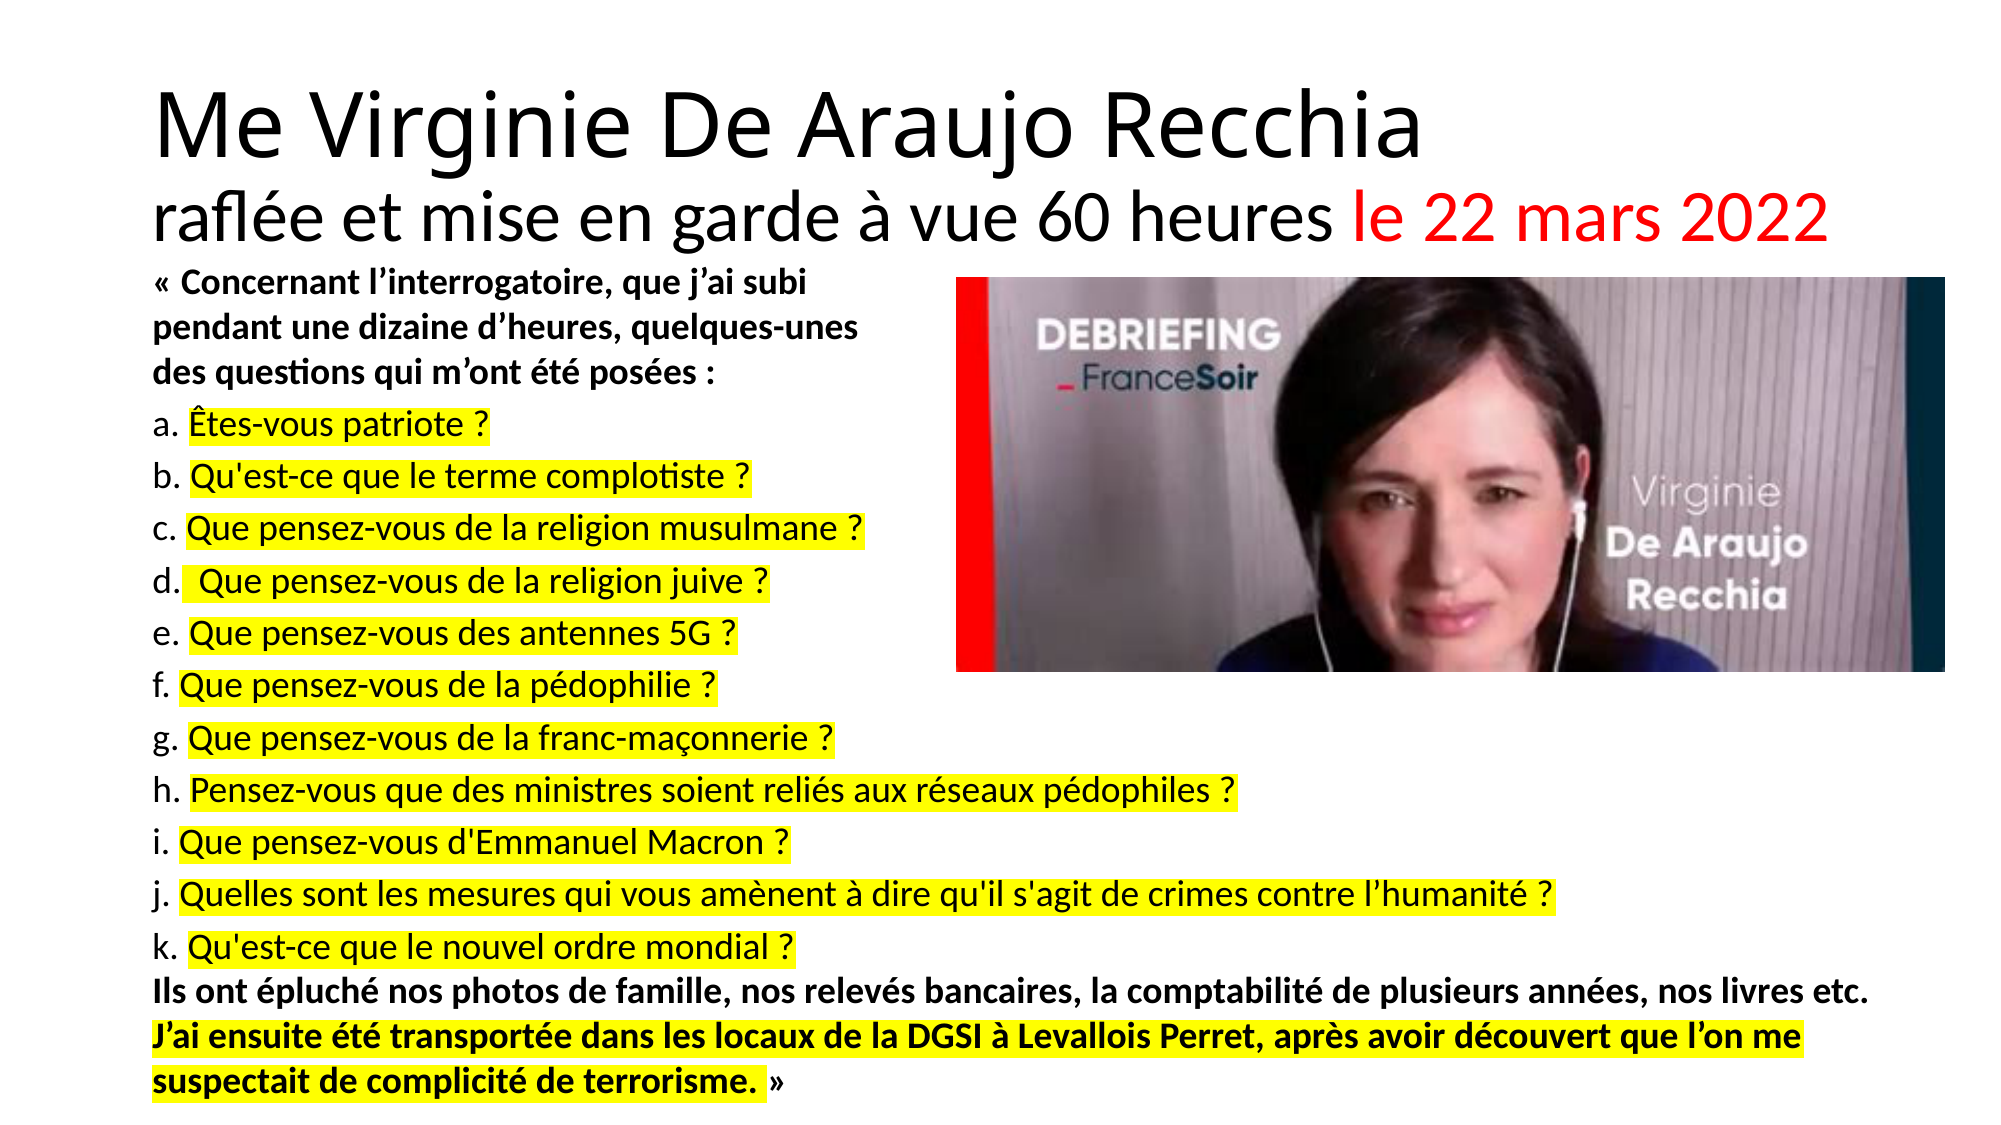

# Me Virginie De Araujo Recchia raflée et mise en garde à vue 60 heures le 22 mars 2022
« Concernant l’interrogatoire, que j’ai subi
pendant une dizaine d’heures, quelques-unes
des questions qui m’ont été posées :
a. Êtes-vous patriote ?
b. Qu'est-ce que le terme complotiste ?
c. Que pensez-vous de la religion musulmane ?
d.  Que pensez-vous de la religion juive ?
e. Que pensez-vous des antennes 5G ?
f. Que pensez-vous de la pédophilie ?
g. Que pensez-vous de la franc-maçonnerie ?
h. Pensez-vous que des ministres soient reliés aux réseaux pédophiles ?
i. Que pensez-vous d'Emmanuel Macron ?
j. Quelles sont les mesures qui vous amènent à dire qu'il s'agit de crimes contre l’humanité ?
k. Qu'est-ce que le nouvel ordre mondial ?
Ils ont épluché nos photos de famille, nos relevés bancaires, la comptabilité de plusieurs années, nos livres etc.
J’ai ensuite été transportée dans les locaux de la DGSI à Levallois Perret, après avoir découvert que l’on me suspectait de complicité de terrorisme. »